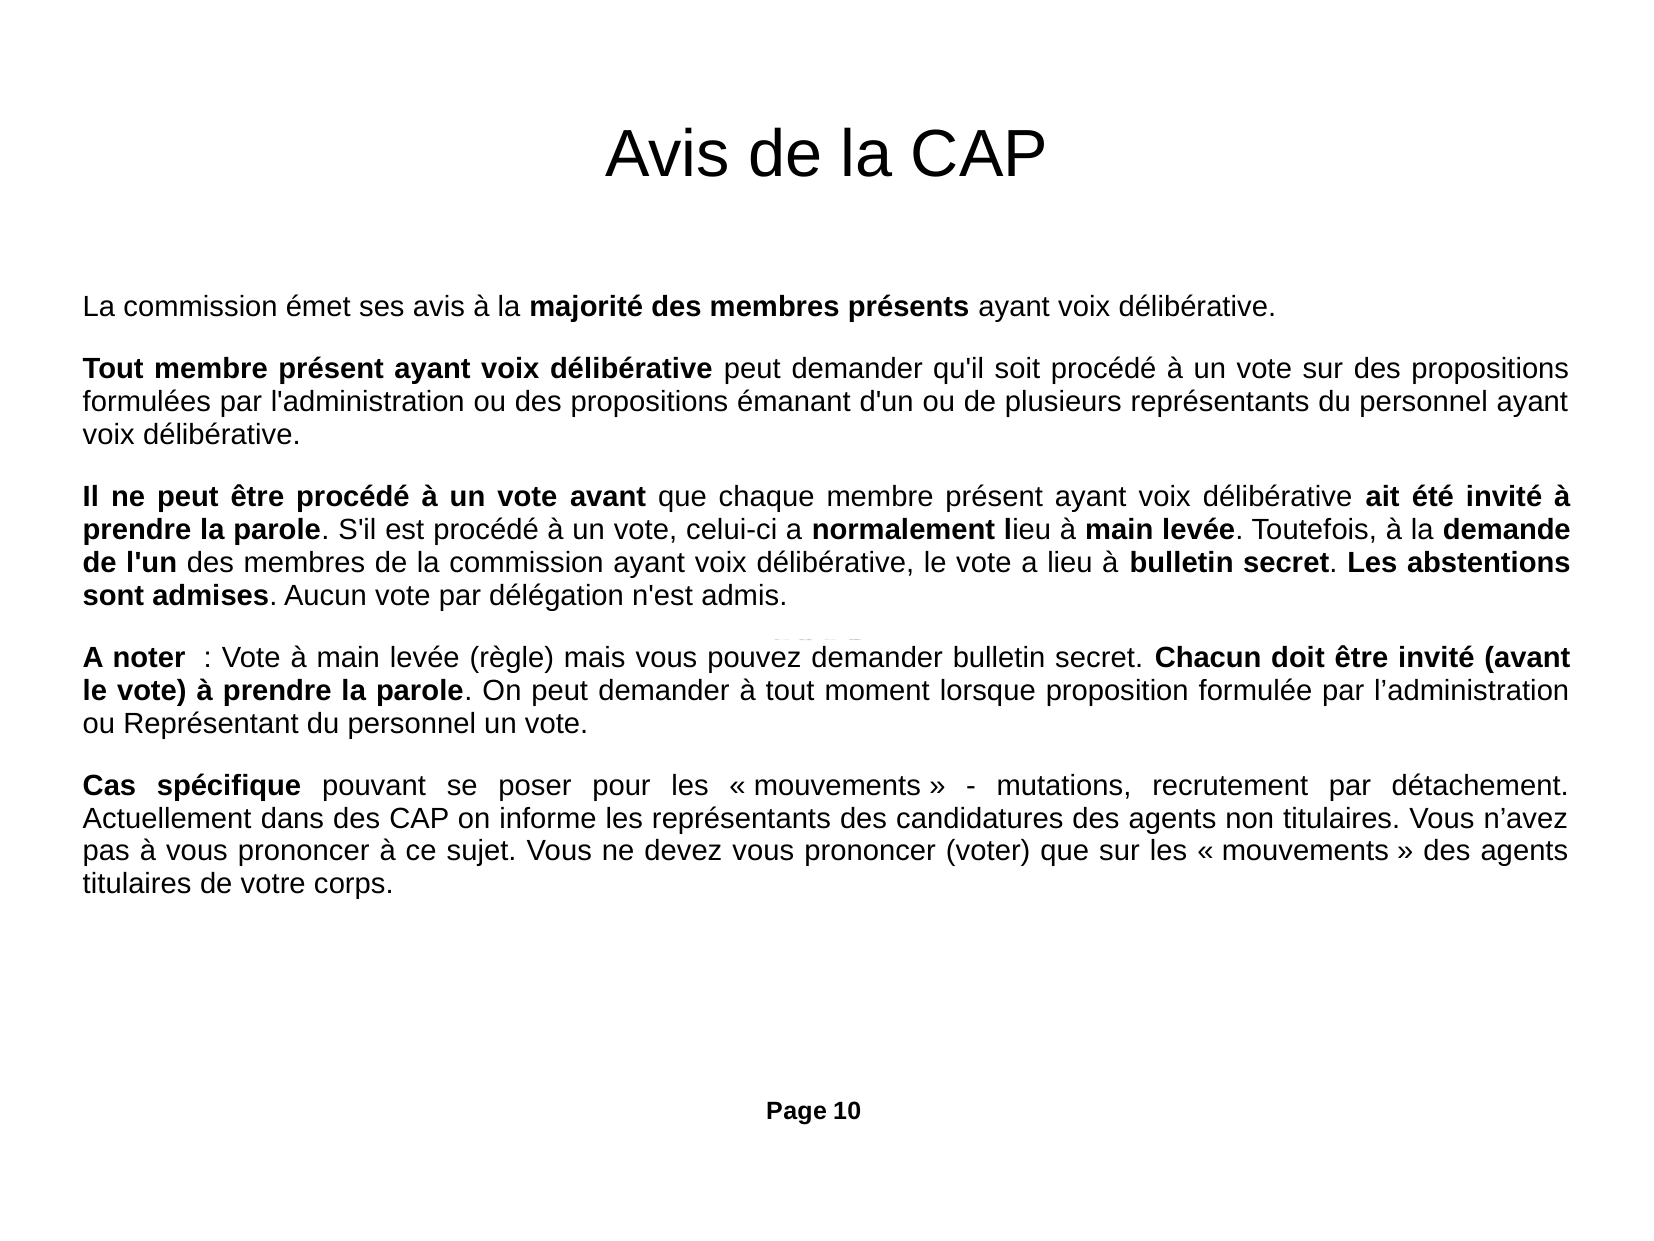

# Avis de la CAP
La commission émet ses avis à la majorité des membres présents ayant voix délibérative.
Tout membre présent ayant voix délibérative peut demander qu'il soit procédé à un vote sur des propositions formulées par l'administration ou des propositions émanant d'un ou de plusieurs représentants du personnel ayant voix délibérative.
Il ne peut être procédé à un vote avant que chaque membre présent ayant voix délibérative ait été invité à prendre la parole. S'il est procédé à un vote, celui-ci a normalement lieu à main levée. Toutefois, à la demande de l'un des membres de la commission ayant voix délibérative, le vote a lieu à bulletin secret. Les abstentions sont admises. Aucun vote par délégation n'est admis.
A noter  : Vote à main levée (règle) mais vous pouvez demander bulletin secret. Chacun doit être invité (avant le vote) à prendre la parole. On peut demander à tout moment lorsque proposition formulée par l’administration ou Représentant du personnel un vote.
Cas spécifique pouvant se poser pour les « mouvements » - mutations, recrutement par détachement. Actuellement dans des CAP on informe les représentants des candidatures des agents non titulaires. Vous n’avez pas à vous prononcer à ce sujet. Vous ne devez vous prononcer (voter) que sur les « mouvements » des agents titulaires de votre corps.